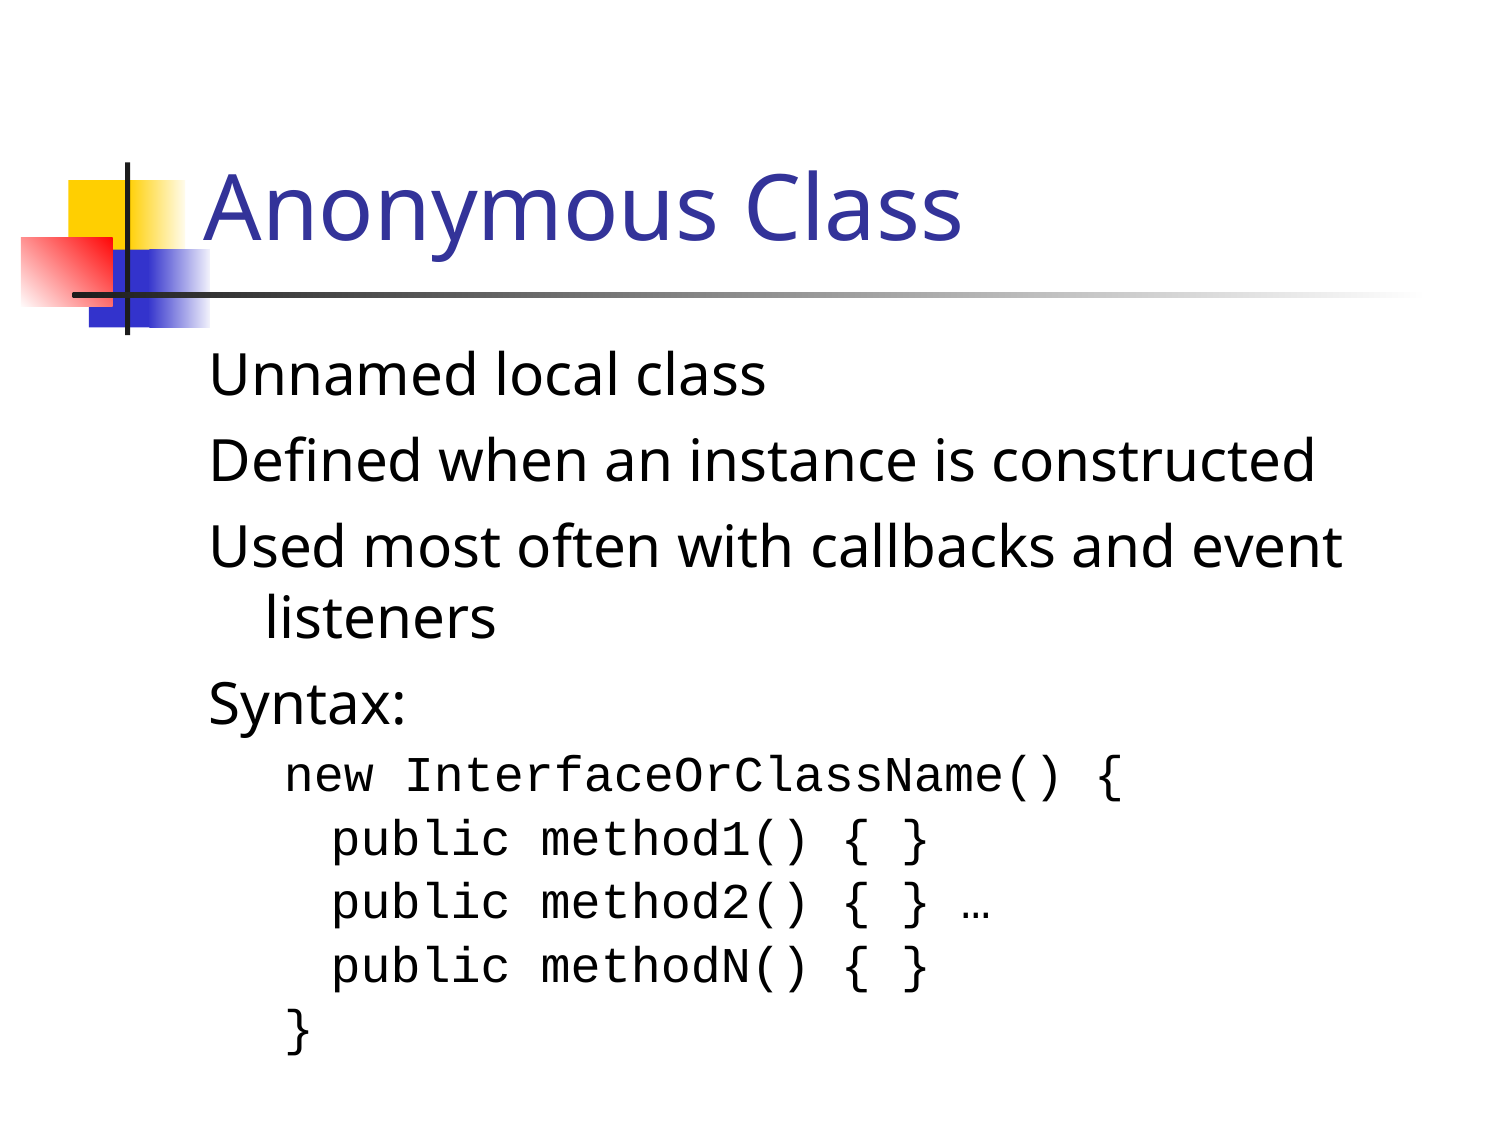

# Anonymous Class
Unnamed local class
Defined when an instance is constructed
Used most often with callbacks and event listeners
Syntax:
new InterfaceOrClassName() {
	public method1() { }
	public method2() { } …
	public methodN() { }
}